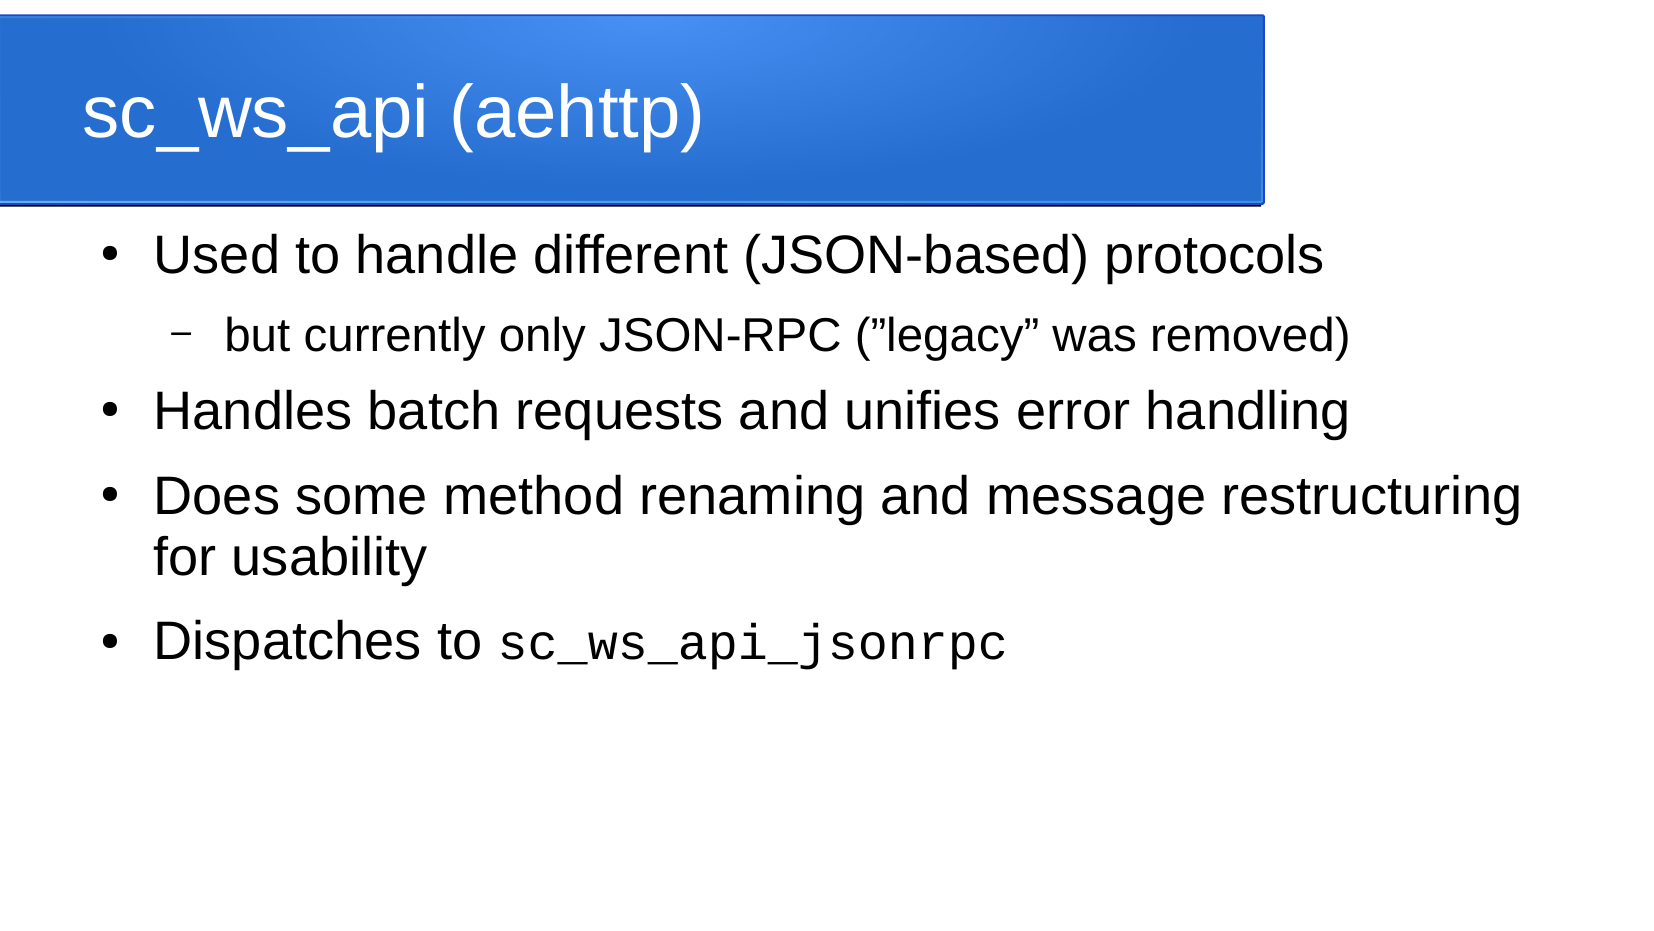

# sc_ws_api (aehttp)
Used to handle different (JSON-based) protocols
but currently only JSON-RPC (”legacy” was removed)
Handles batch requests and unifies error handling
Does some method renaming and message restructuring for usability
Dispatches to sc_ws_api_jsonrpc